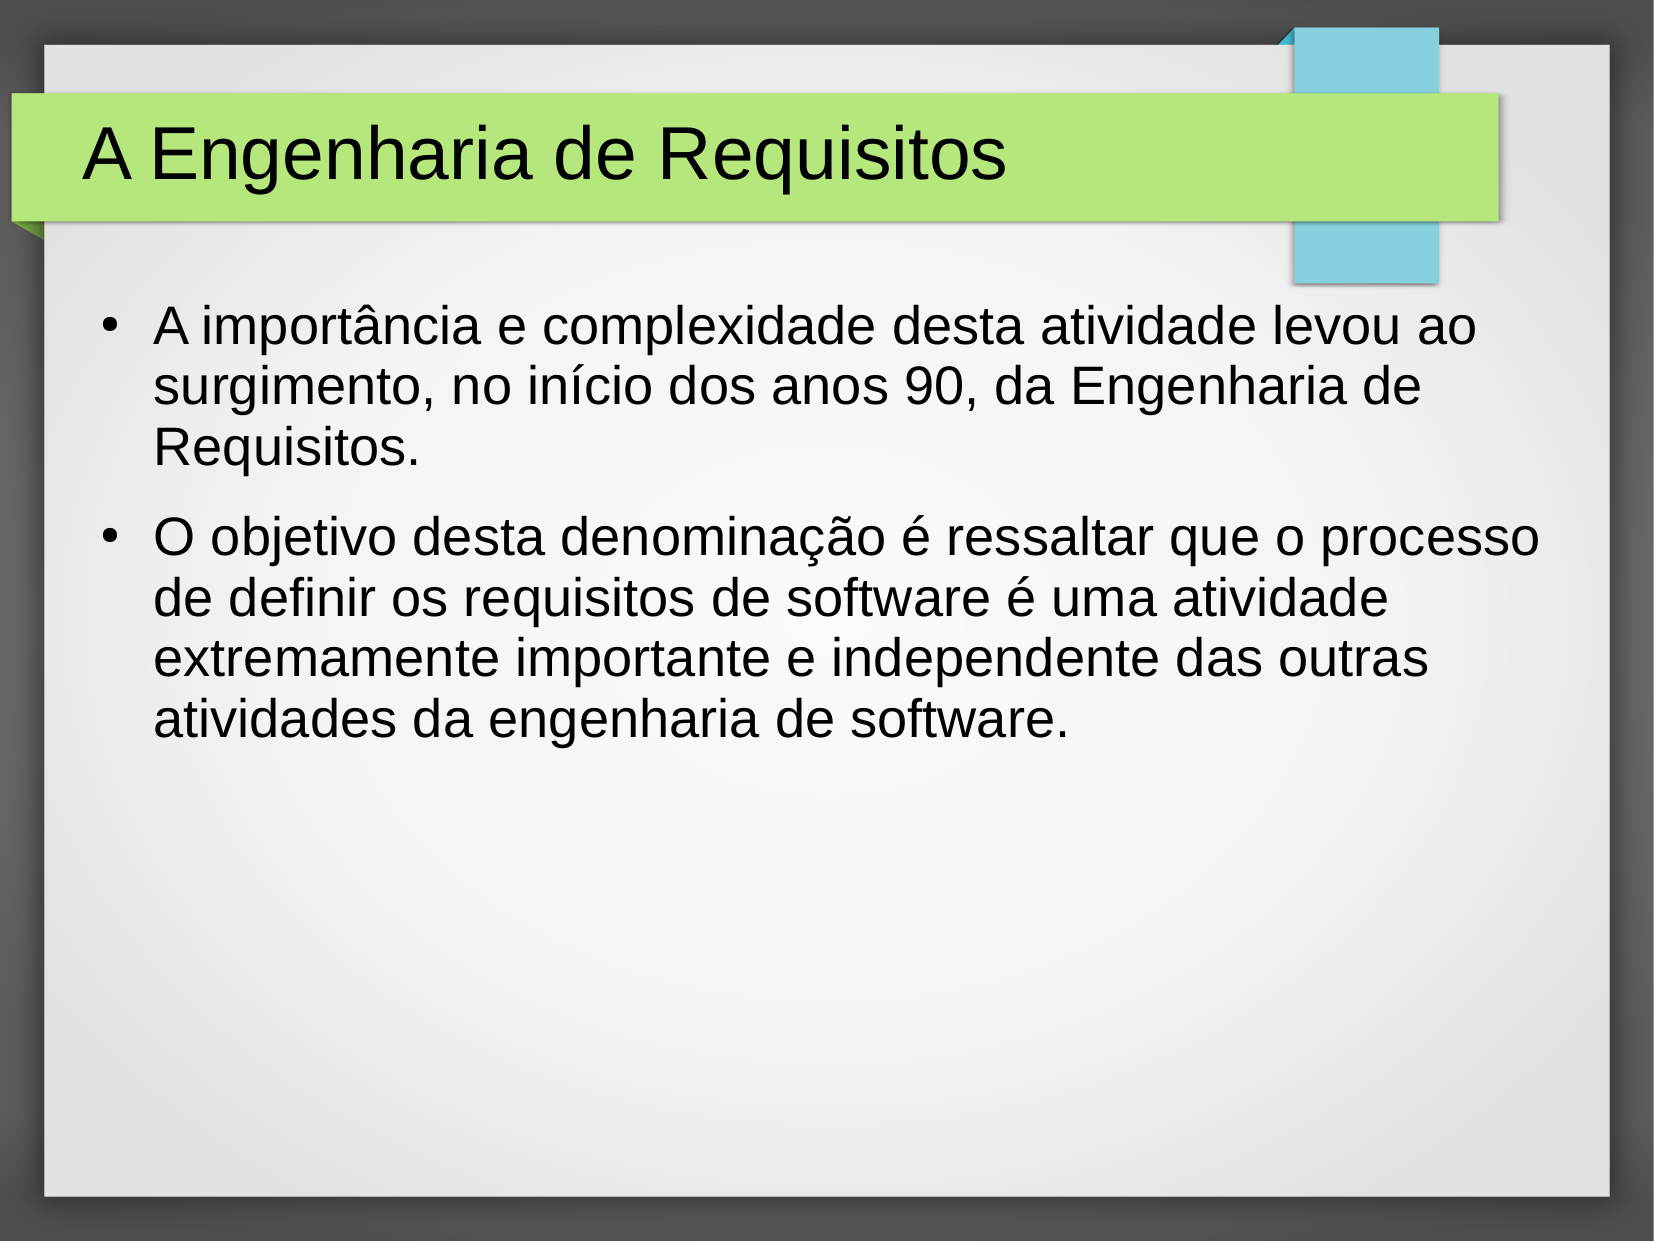

# A Engenharia de Requisitos
A importância e complexidade desta atividade levou ao surgimento, no início dos anos 90, da Engenharia de Requisitos.
O objetivo desta denominação é ressaltar que o processo de definir os requisitos de software é uma atividade extremamente importante e independente das outras atividades da engenharia de software.